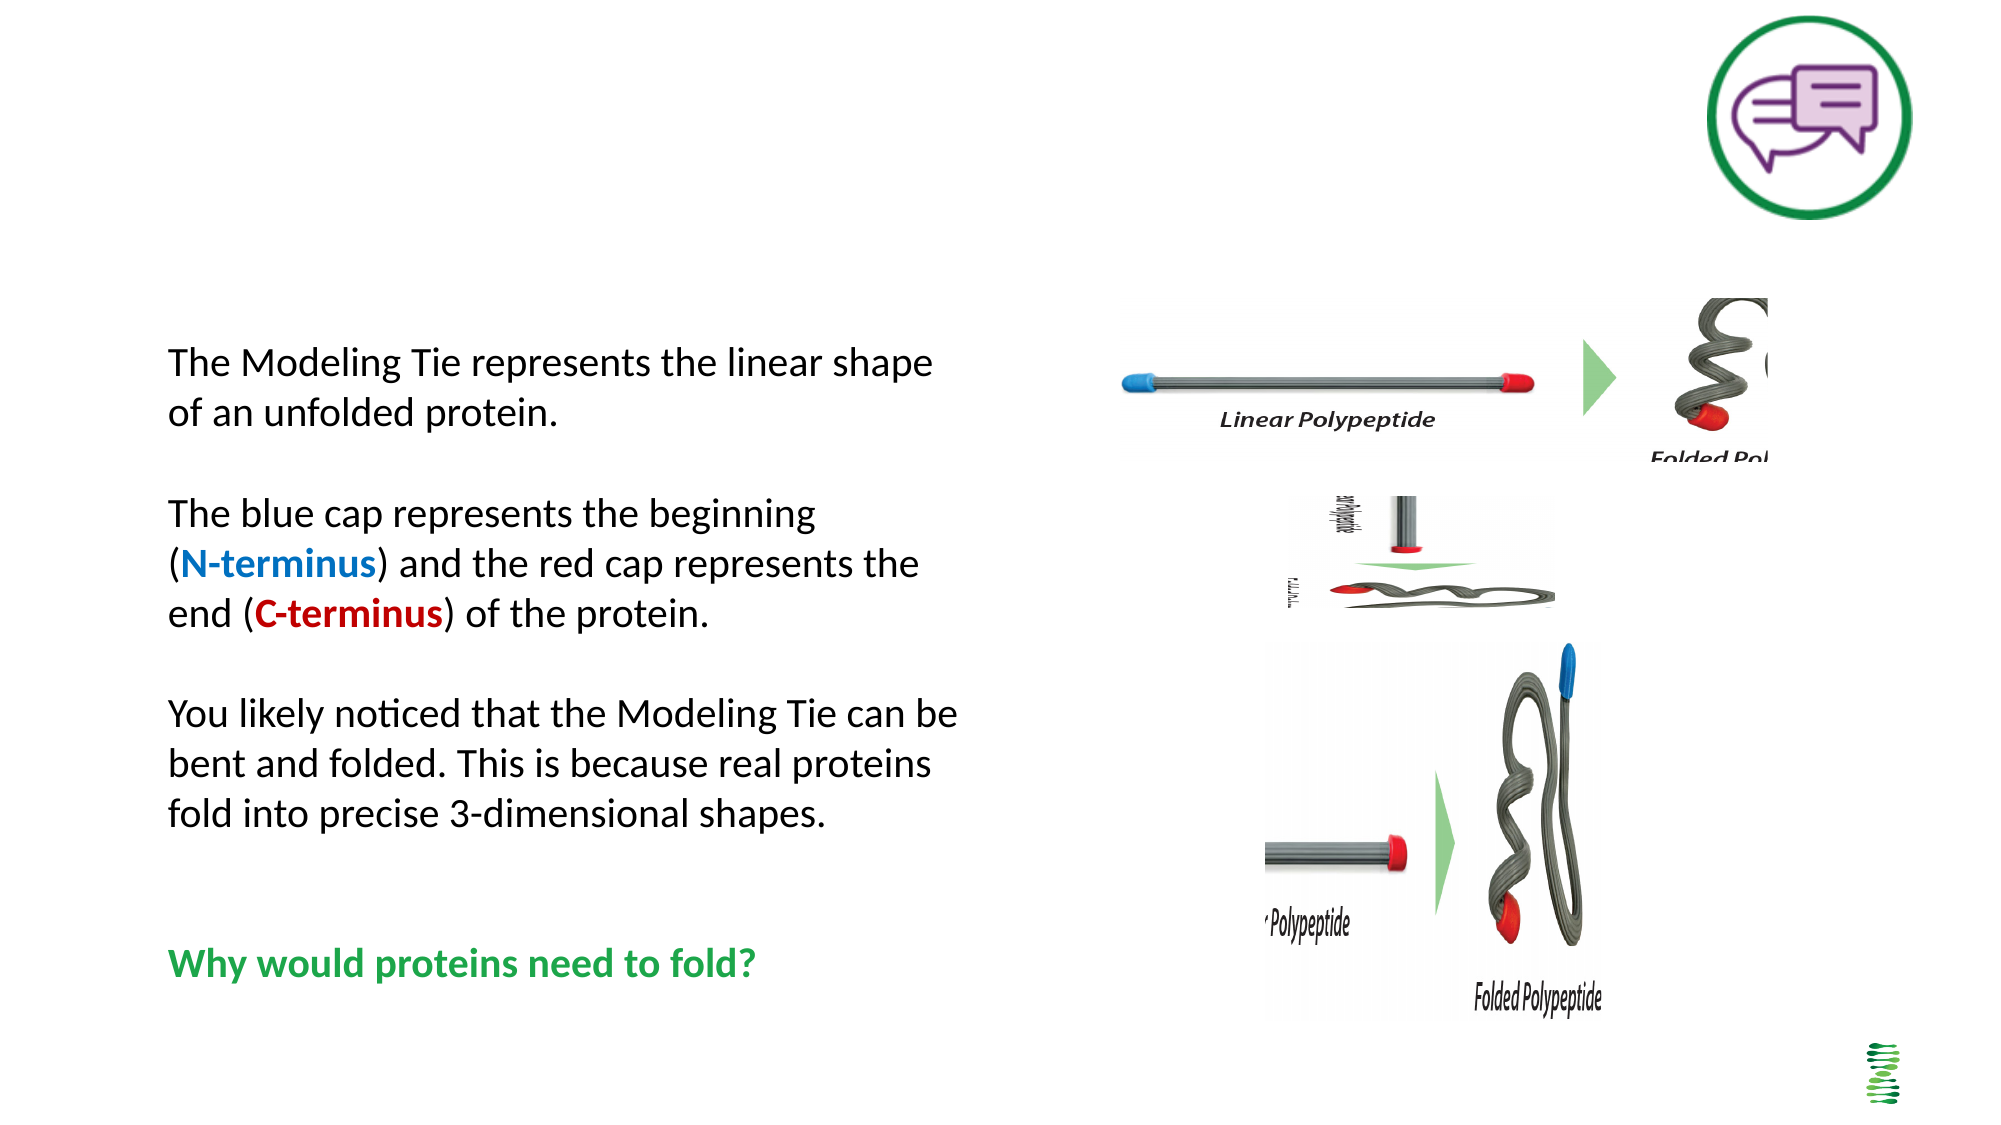

Proteins Fold into Complex Shapes
The Modeling Tie represents the linear shape of an unfolded protein.
The blue cap represents the beginning
(N-terminus) and the red cap represents the end (C-terminus) of the protein.
You likely noticed that the Modeling Tie can be bent and folded. This is because real proteins fold into precise 3-dimensional shapes.
Why would proteins need to fold?